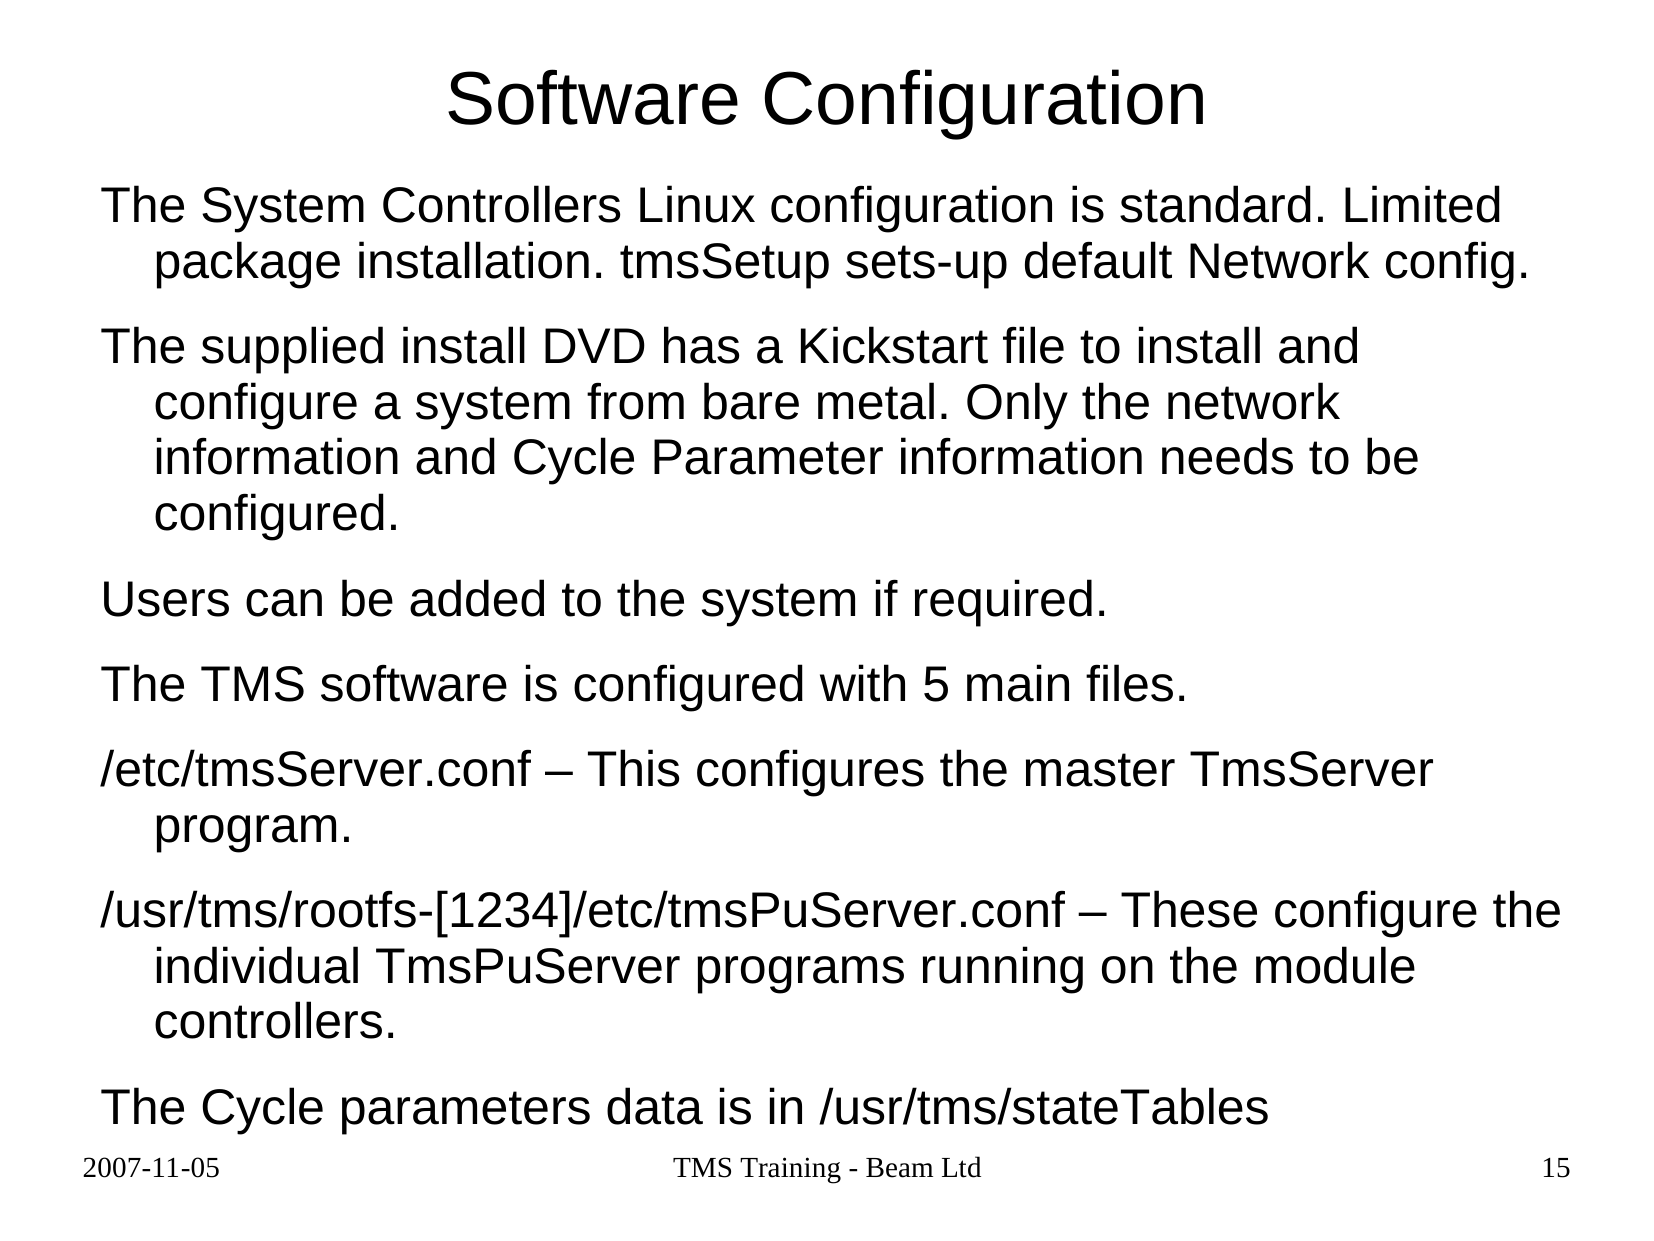

# Software Configuration
The System Controllers Linux configuration is standard. Limited package installation. tmsSetup sets-up default Network config.
The supplied install DVD has a Kickstart file to install and configure a system from bare metal. Only the network information and Cycle Parameter information needs to be configured.
Users can be added to the system if required.
The TMS software is configured with 5 main files.
/etc/tmsServer.conf – This configures the master TmsServer program.
/usr/tms/rootfs-[1234]/etc/tmsPuServer.conf – These configure the individual TmsPuServer programs running on the module controllers.
The Cycle parameters data is in /usr/tms/stateTables
15